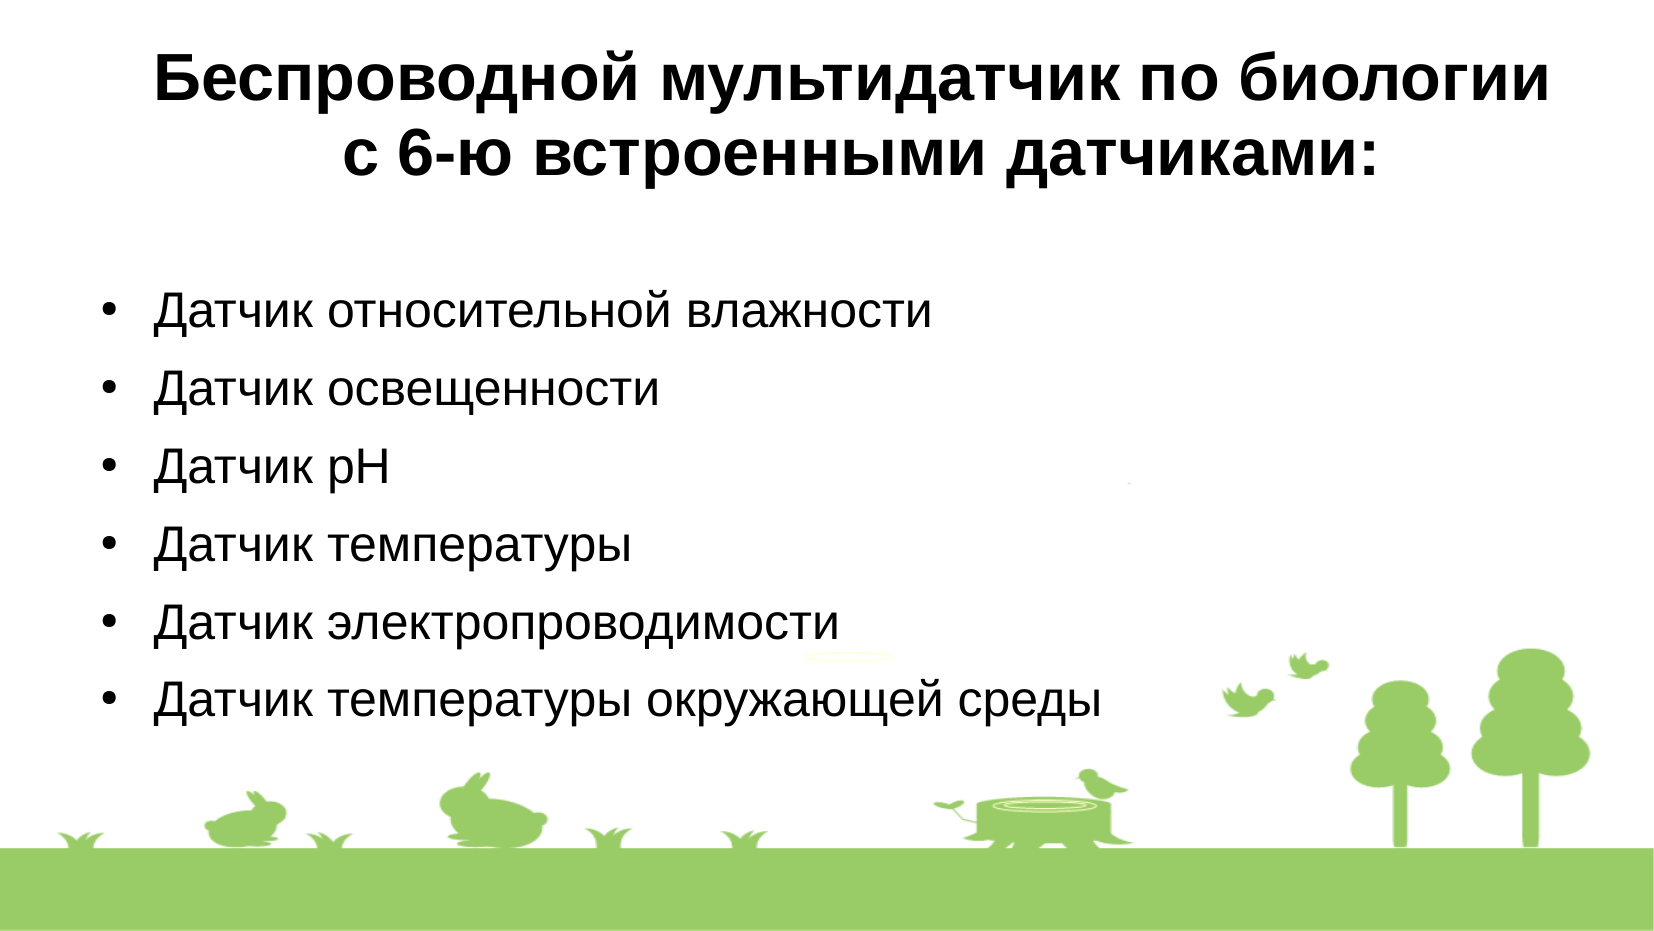

# Беспроводной мультидатчик по биологии с 6-ю встроенными датчиками:
Датчик относительной влажности
Датчик освещенности
Датчик рН
Датчик температуры
Датчик электропроводимости
Датчик температуры окружающей среды